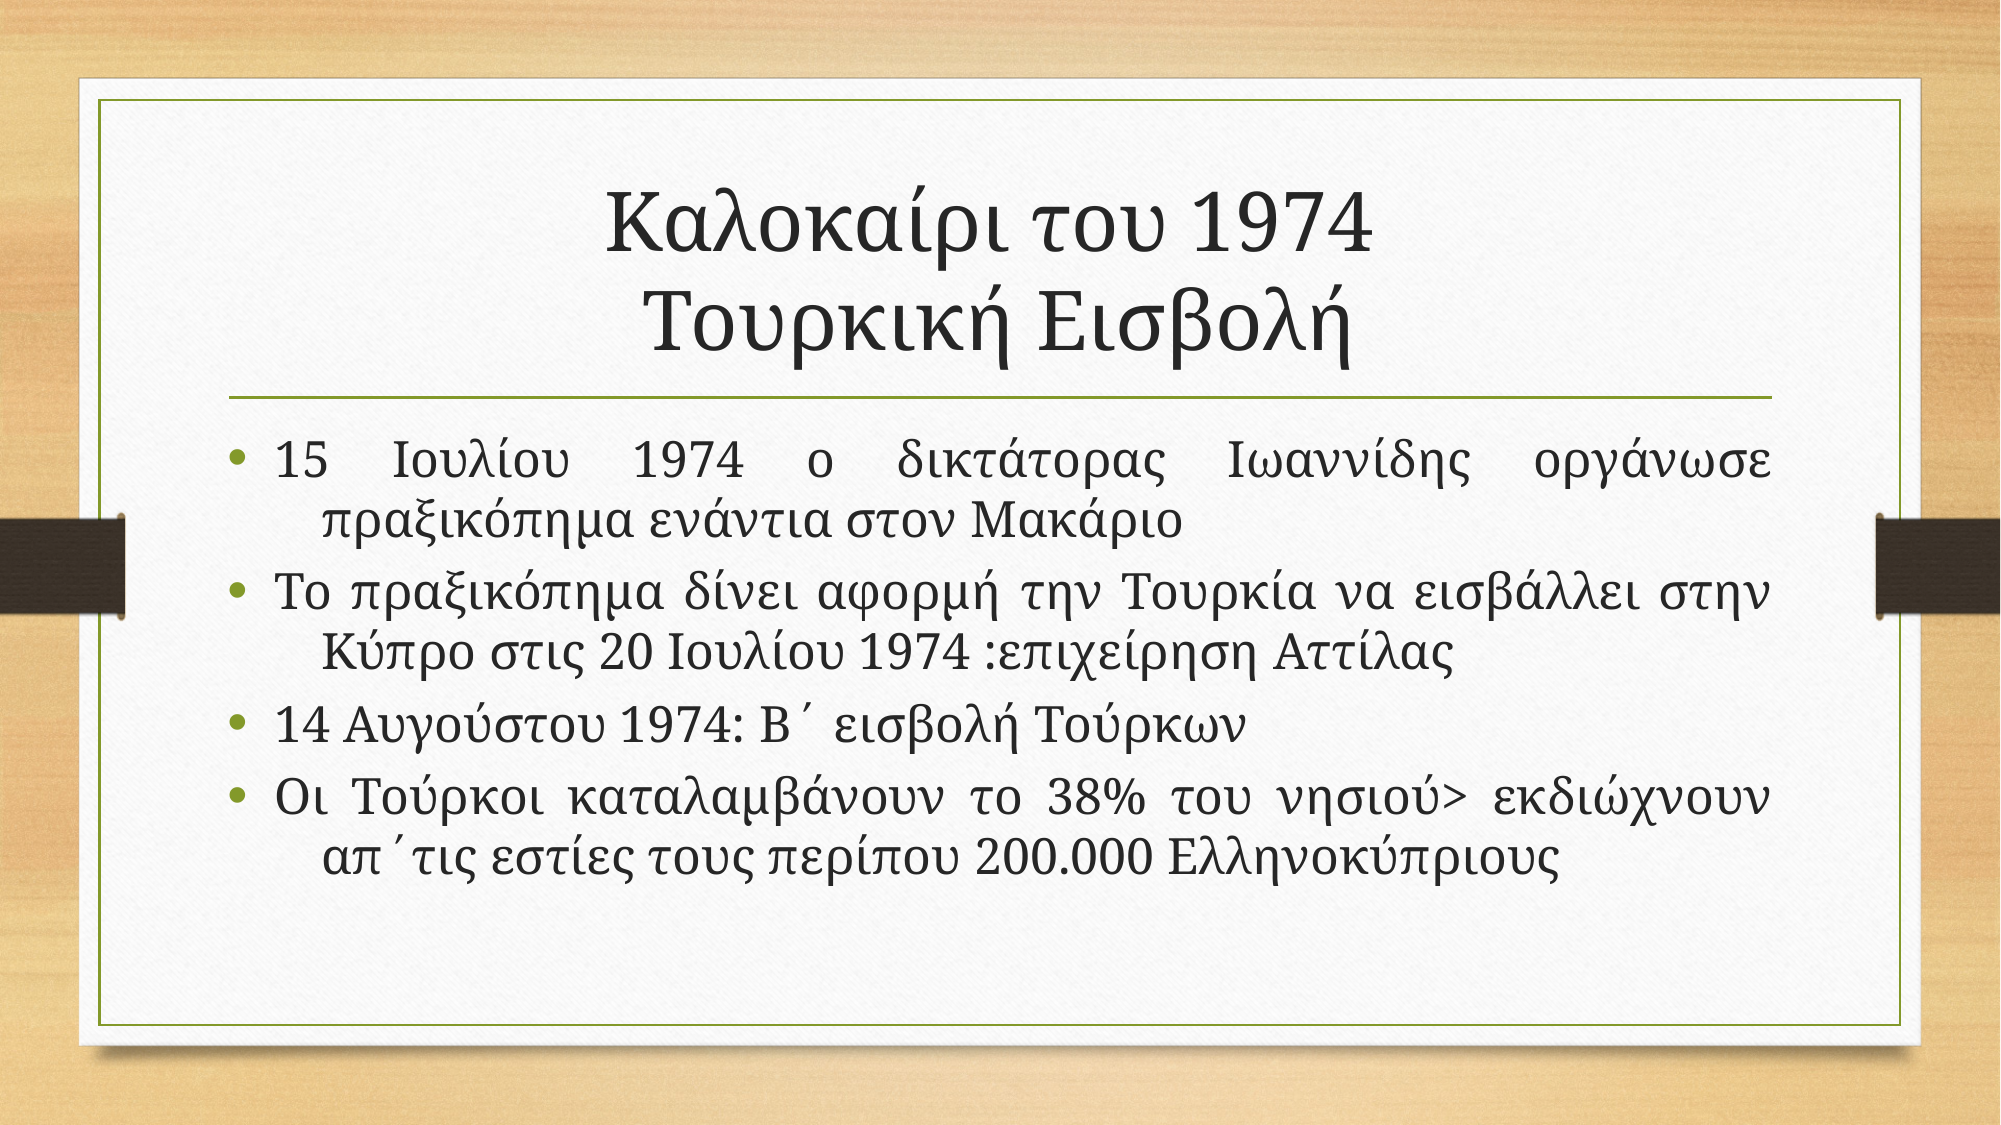

# Καλοκαίρι του 1974 Τουρκική Εισβολή
15 Ιουλίου 1974 ο δικτάτορας Ιωαννίδης οργάνωσε πραξικόπημα ενάντια στον Μακάριο
Το πραξικόπημα δίνει αφορμή την Τουρκία να εισβάλλει στην Κύπρο στις 20 Ιουλίου 1974 :επιχείρηση Αττίλας
14 Αυγούστου 1974: Β΄ εισβολή Τούρκων
Οι Τούρκοι καταλαμβάνουν το 38% του νησιού> εκδιώχνουν απ΄τις εστίες τους περίπου 200.000 Ελληνοκύπριους